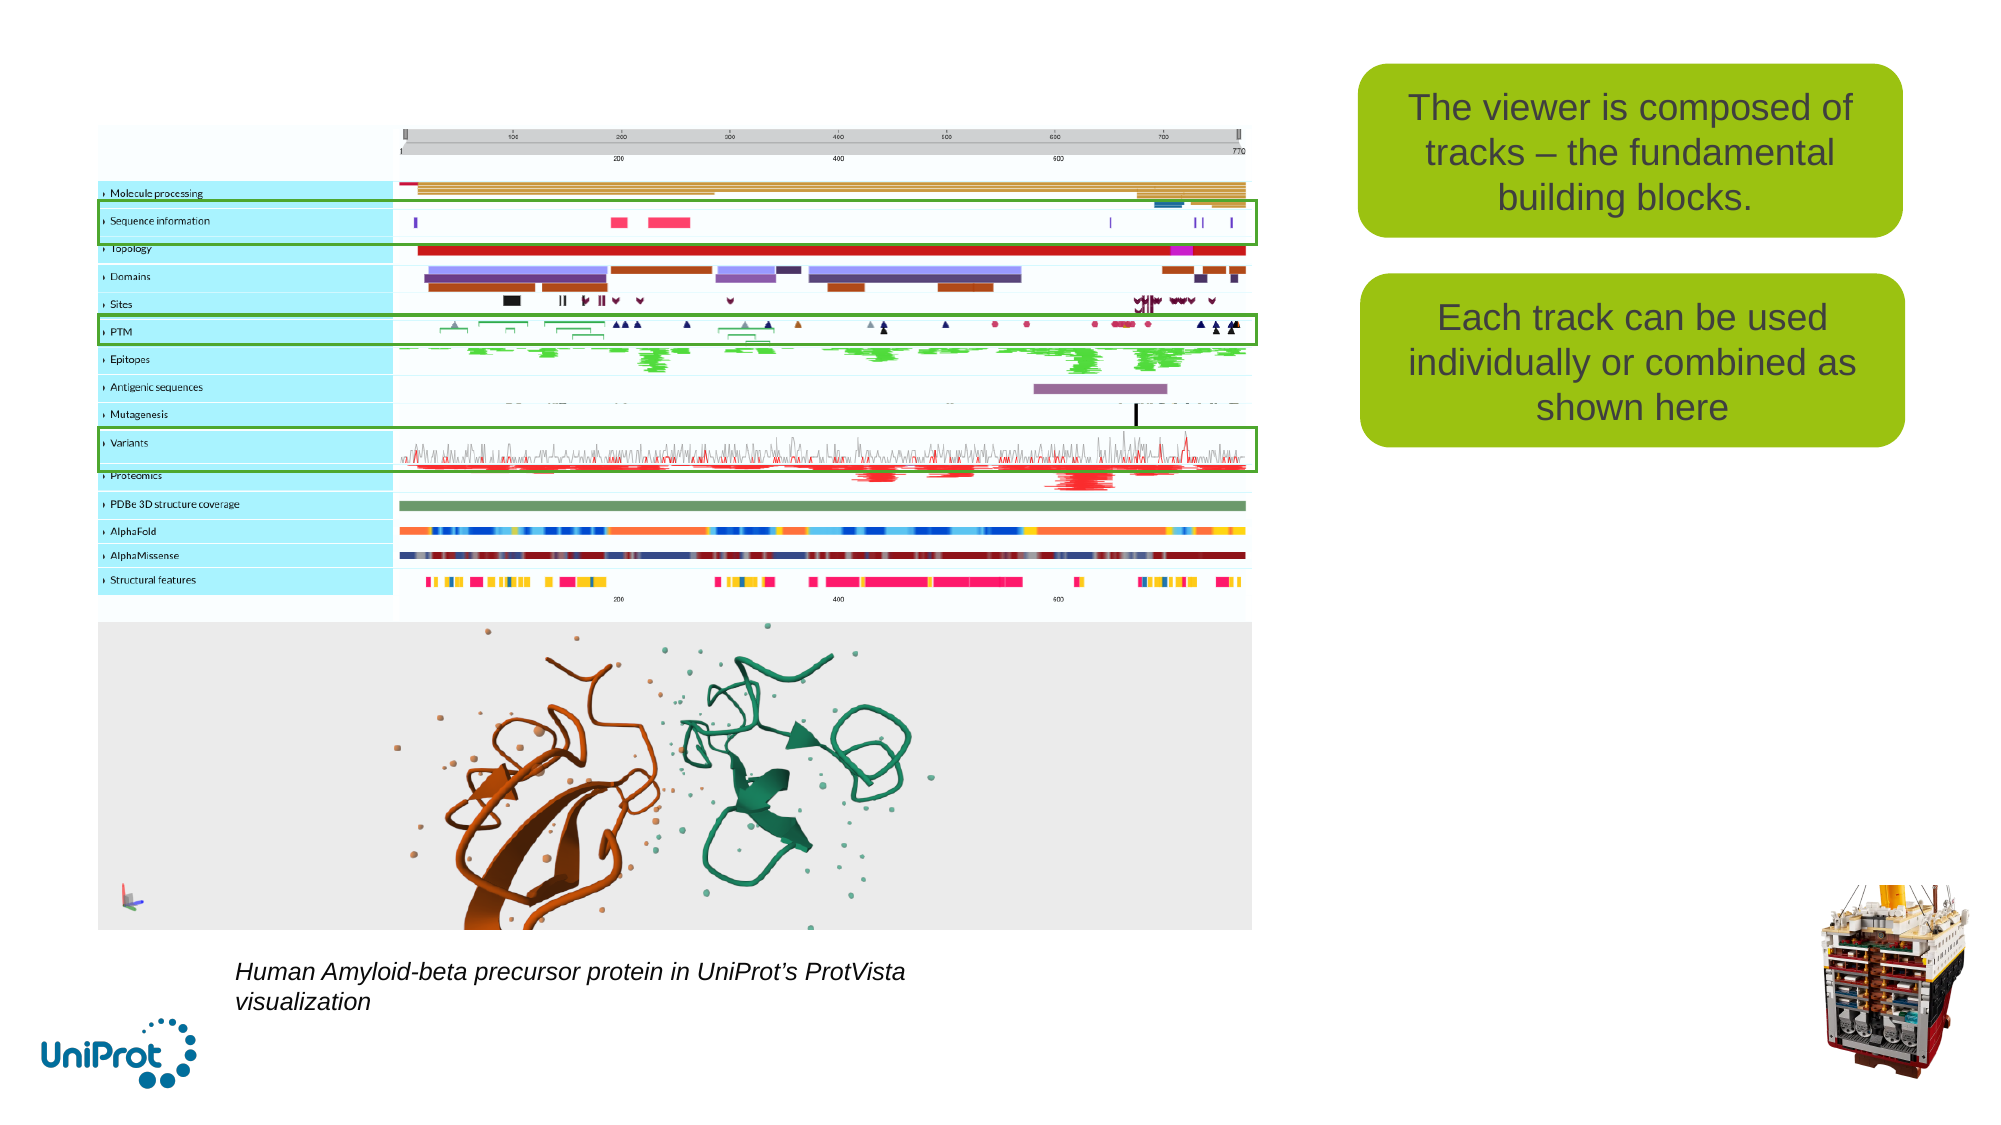

The viewer is composed of tracks – the fundamental building blocks.
Each track can be used individually or combined as shown here
Human Amyloid-beta precursor protein in UniProt’s ProtVista visualization